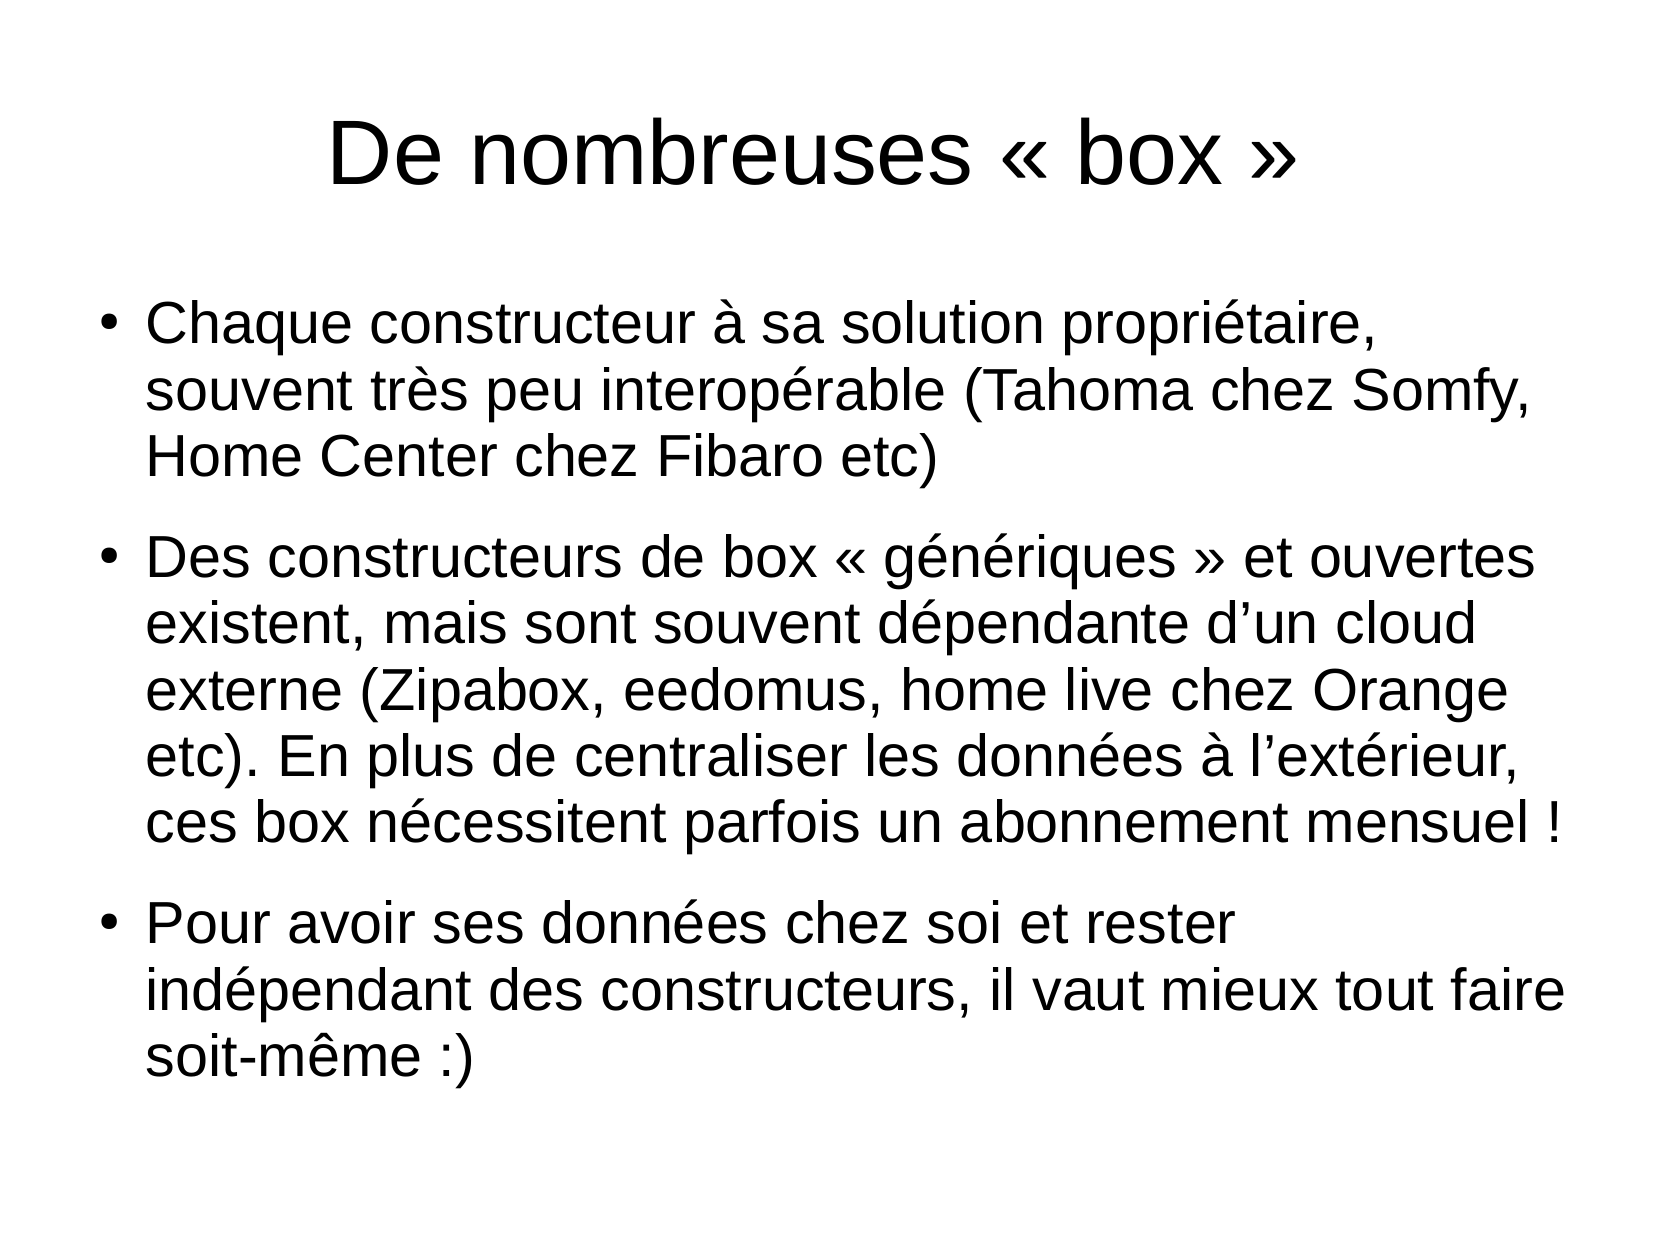

# De nombreuses « box »
Chaque constructeur à sa solution propriétaire, souvent très peu interopérable (Tahoma chez Somfy, Home Center chez Fibaro etc)
Des constructeurs de box « génériques » et ouvertes existent, mais sont souvent dépendante d’un cloud externe (Zipabox, eedomus, home live chez Orange etc). En plus de centraliser les données à l’extérieur, ces box nécessitent parfois un abonnement mensuel !
Pour avoir ses données chez soi et rester indépendant des constructeurs, il vaut mieux tout faire soit-même :)